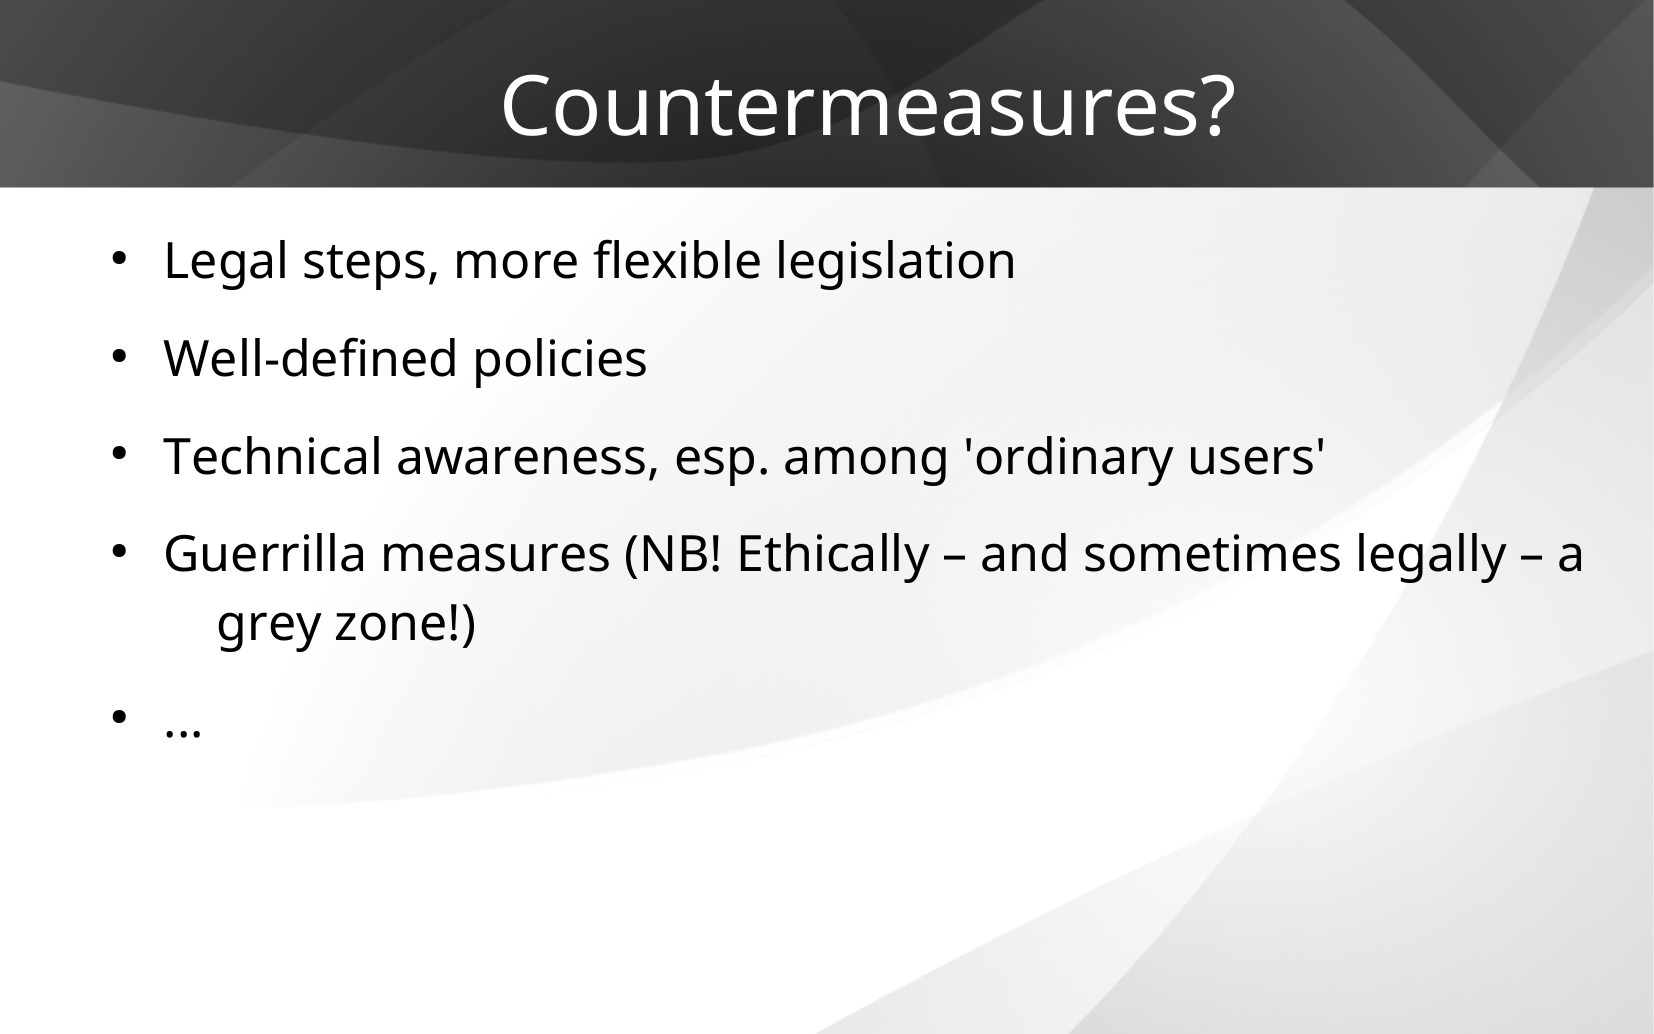

# Countermeasures?
Legal steps, more flexible legislation
Well-defined policies
Technical awareness, esp. among 'ordinary users'
Guerrilla measures (NB! Ethically – and sometimes legally – a grey zone!)
...